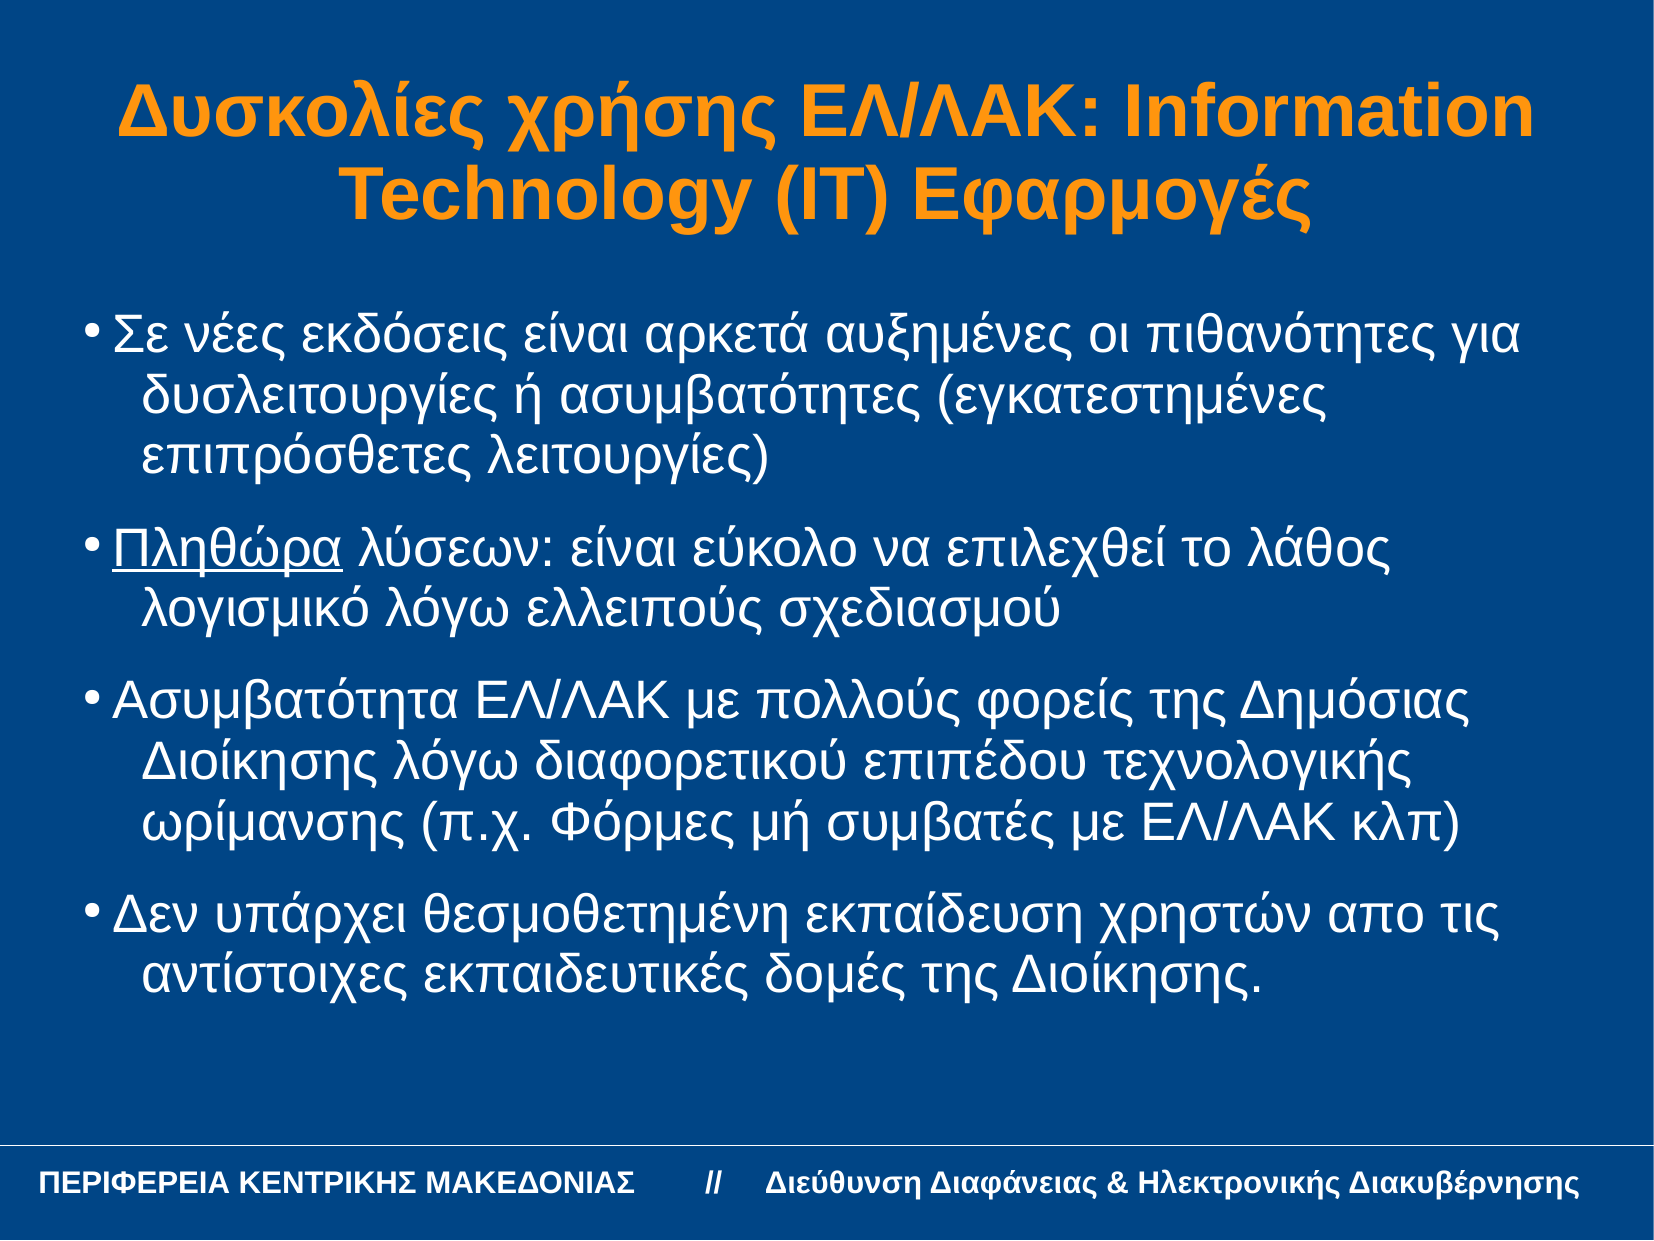

Δυσκολίες χρήσης ΕΛ/ΛΑΚ: Information Technology (IT) Εφαρμογές
# Σε νέες εκδόσεις είναι αρκετά αυξημένες οι πιθανότητες για δυσλειτουργίες ή ασυμβατότητες (εγκατεστημένες επιπρόσθετες λειτουργίες)
Πληθώρα λύσεων: είναι εύκολο να επιλεχθεί το λάθος λογισμικό λόγω ελλειπούς σχεδιασμού
Ασυμβατότητα ΕΛ/ΛΑΚ με πολλούς φορείς της Δημόσιας Διοίκησης λόγω διαφορετικού επιπέδου τεχνολογικής ωρίμανσης (π.χ. Φόρμες μή συμβατές με ΕΛ/ΛΑΚ κλπ)
Δεν υπάρχει θεσμοθετημένη εκπαίδευση χρηστών απο τις αντίστοιχες εκπαιδευτικές δομές της Διοίκησης.
ΠΕΡΙΦΕΡΕΙΑ ΚΕΝΤΡΙΚΗΣ ΜΑΚΕΔΟΝΙΑΣ // Διεύθυνση Διαφάνειας & Ηλεκτρονικής Διακυβέρνησης